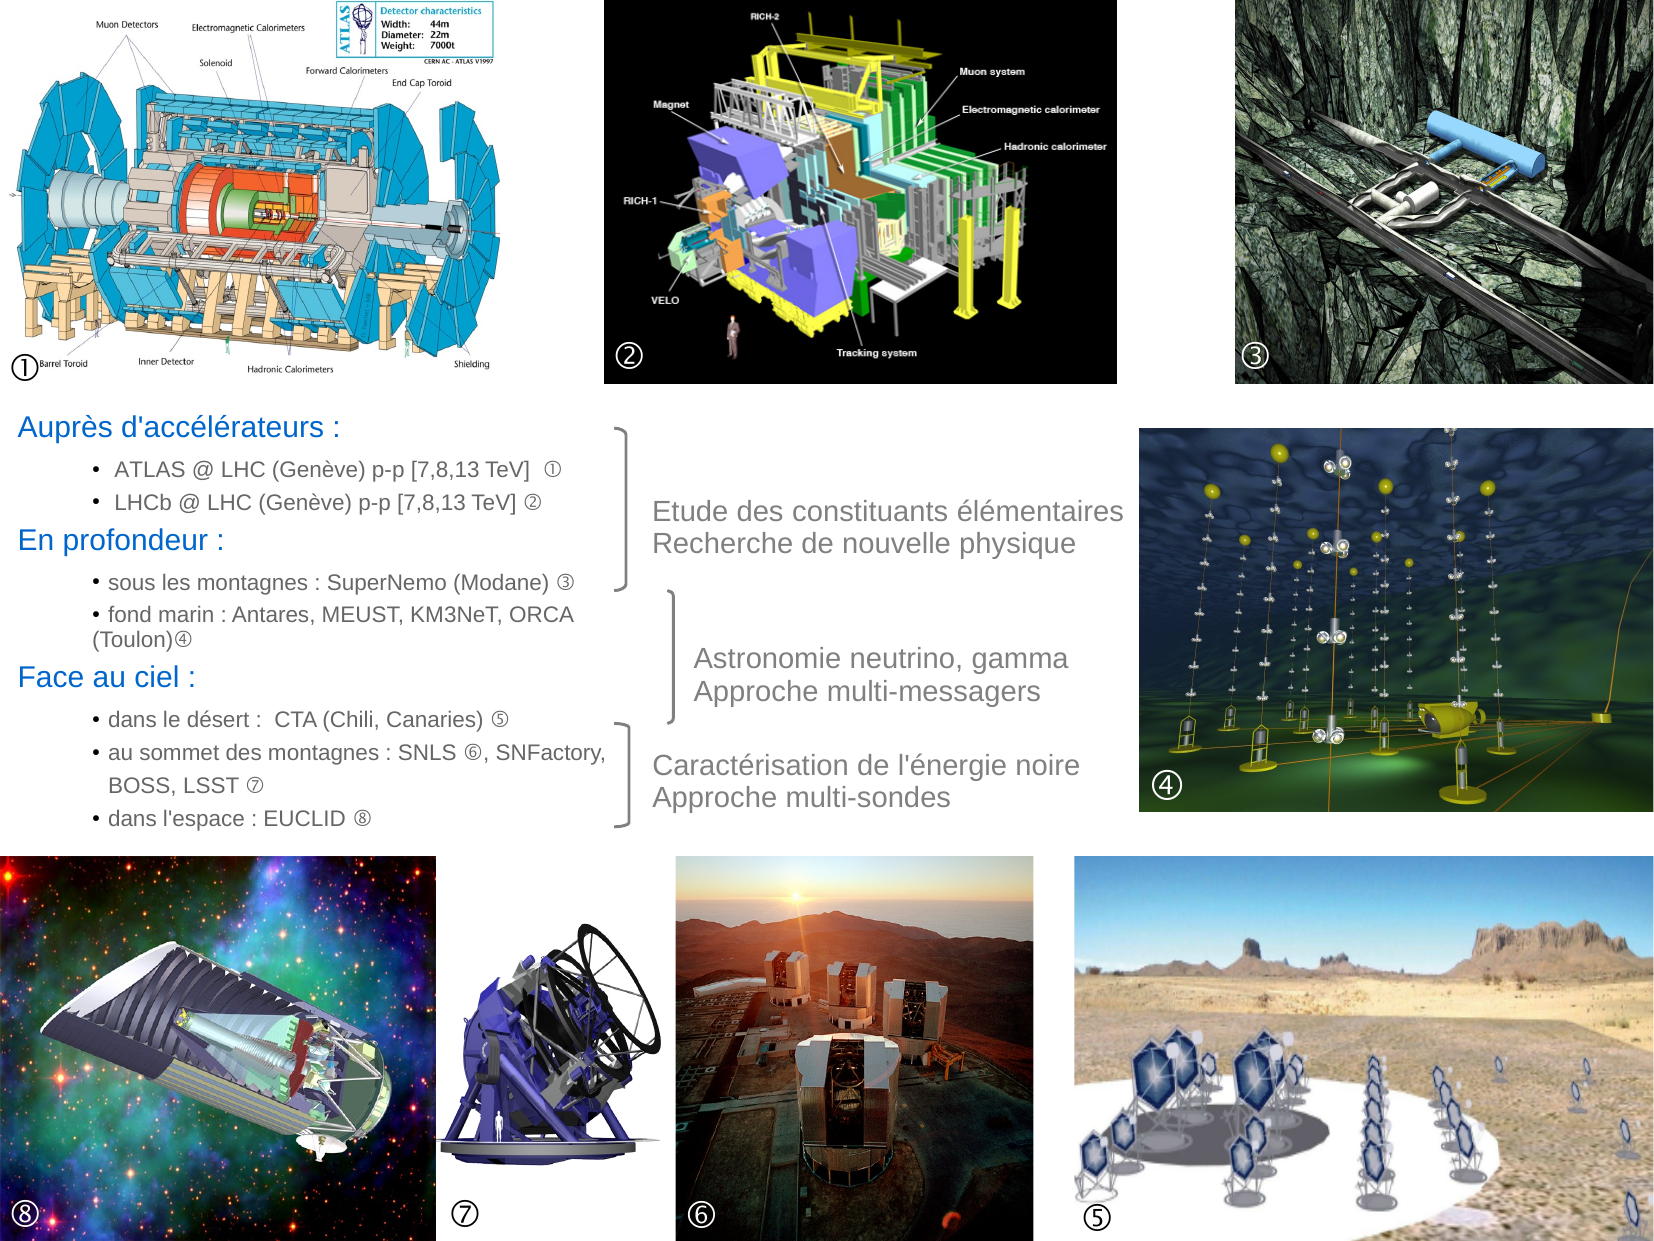


➂

# Auprès d'accélérateurs :
 ATLAS @ LHC (Genève) p-p [7,8,13 TeV] ➀
 LHCb @ LHC (Genève) p-p [7,8,13 TeV] ➁
En profondeur :
 sous les montagnes : SuperNemo (Modane) ➂
 fond marin : Antares, MEUST, KM3NeT, ORCA (Toulon)➃
Face au ciel :
 dans le désert : CTA (Chili, Canaries) ➄
 au sommet des montagnes : SNLS ➅, SNFactory,
 BOSS, LSST 
 dans l'espace : EUCLID ➇
Etude des constituants élémentaires
Recherche de nouvelle physique
Astronomie neutrino, gamma
Approche multi-messagers
Caractérisation de l'énergie noire
Approche multi-sondes

6



